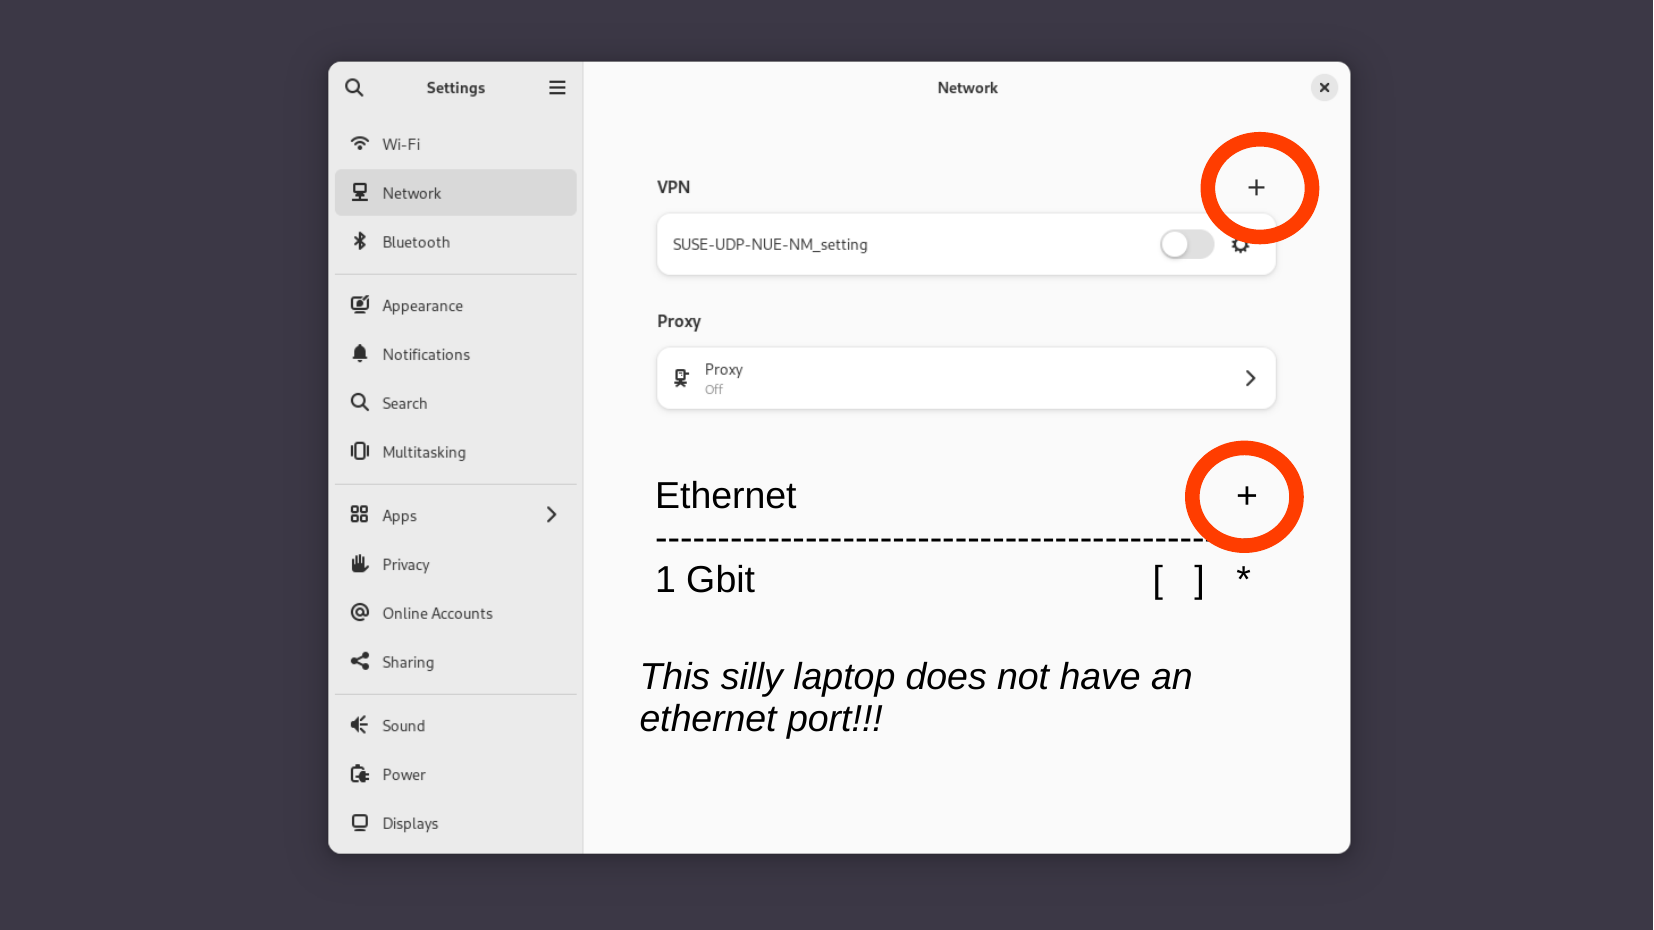

Ethernet +
--------------------------------------------------
1 Gbit [ ] *
This silly laptop does not have an ethernet port!!!